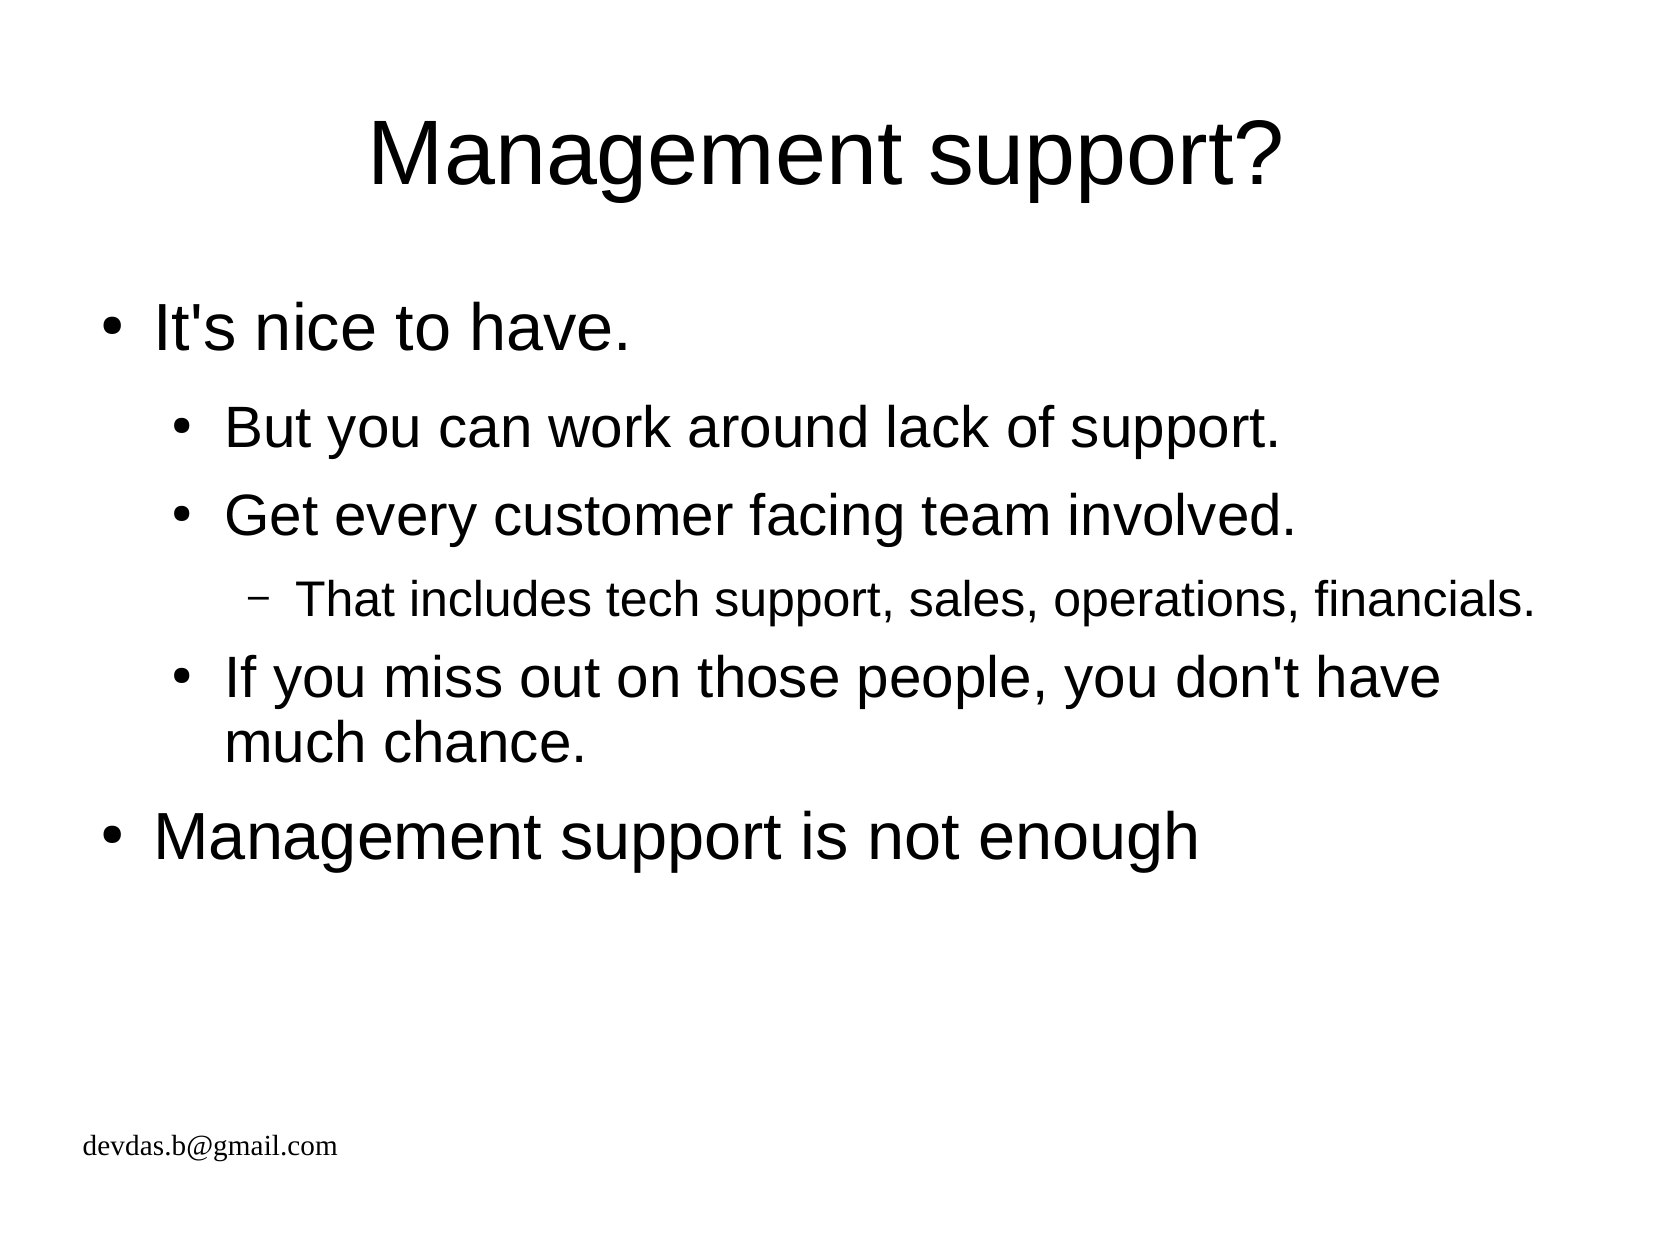

# Management support?
It's nice to have.
But you can work around lack of support.
Get every customer facing team involved.
That includes tech support, sales, operations, financials.
If you miss out on those people, you don't have much chance.
Management support is not enough